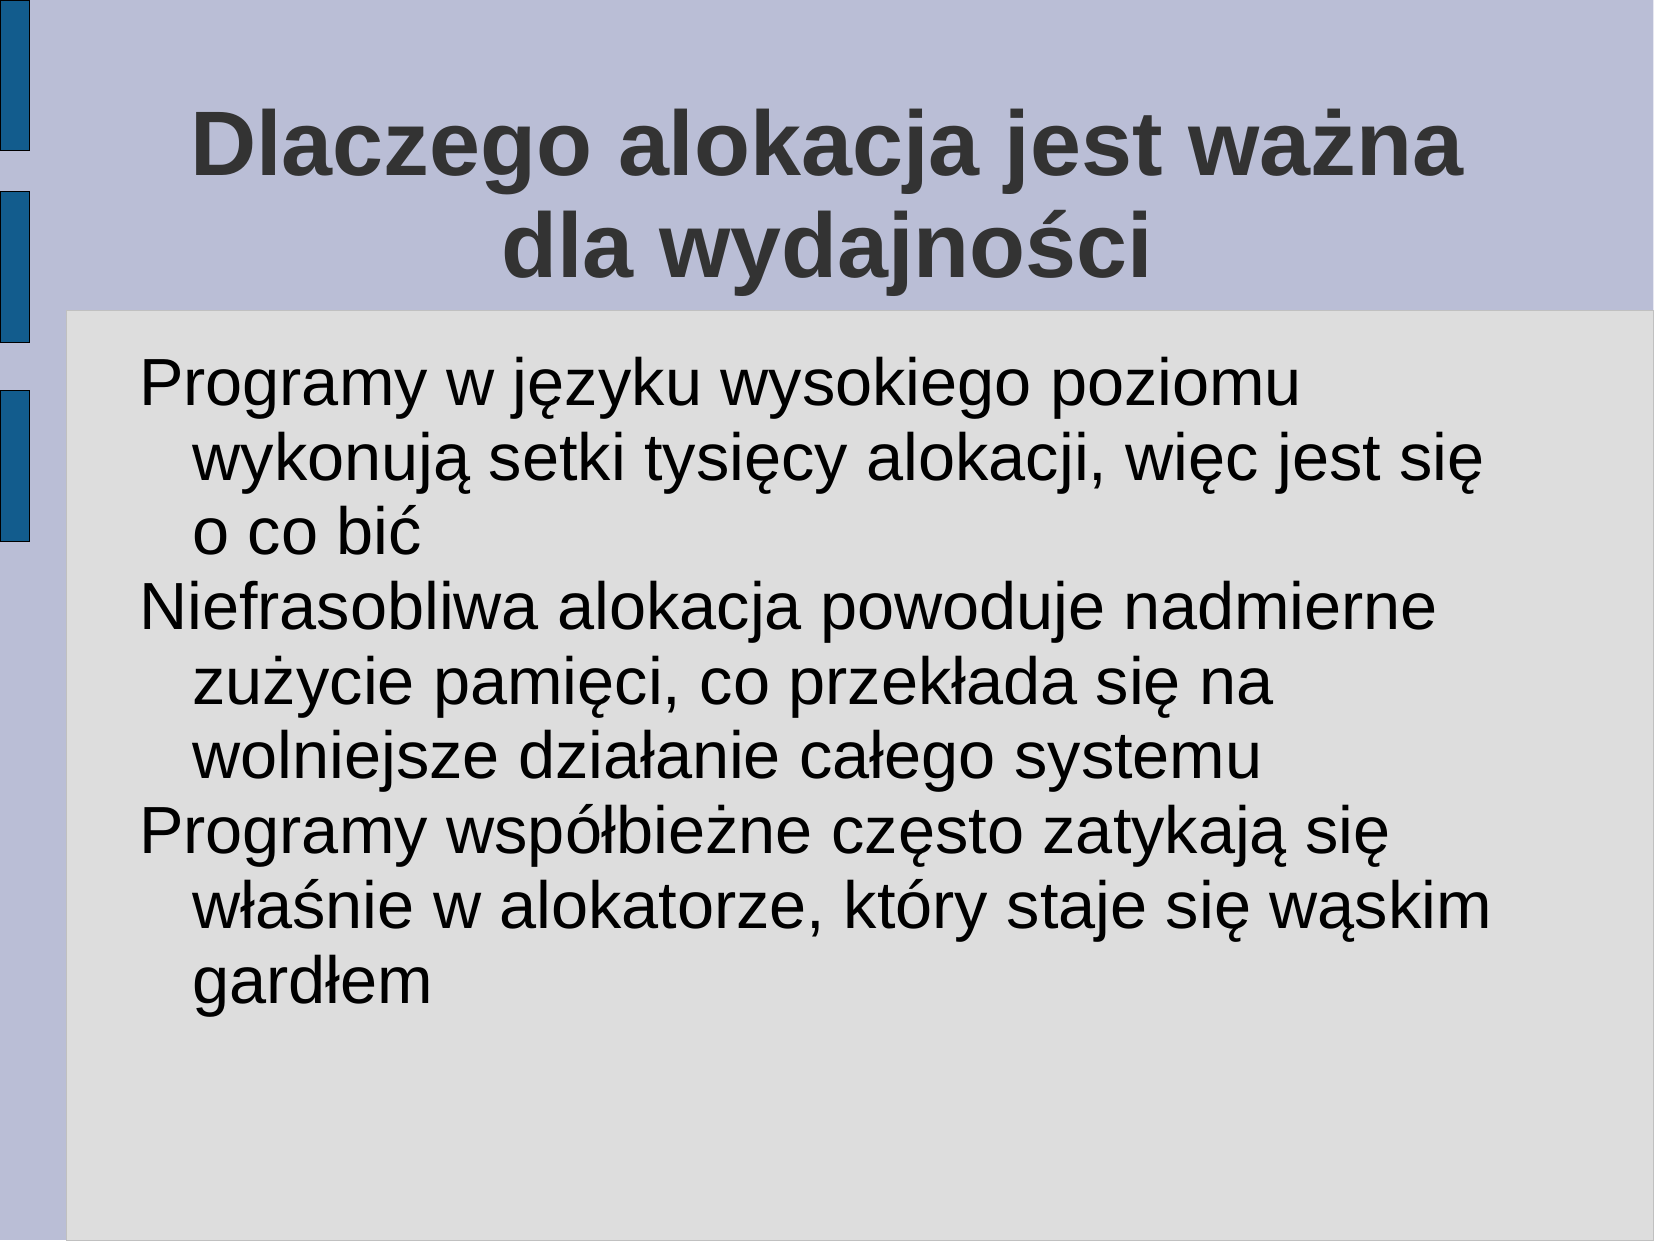

# Dlaczego alokacja jest ważna dla wydajności
Programy w języku wysokiego poziomu wykonują setki tysięcy alokacji, więc jest się o co bić
Niefrasobliwa alokacja powoduje nadmierne zużycie pamięci, co przekłada się na wolniejsze działanie całego systemu
Programy współbieżne często zatykają się właśnie w alokatorze, który staje się wąskim gardłem